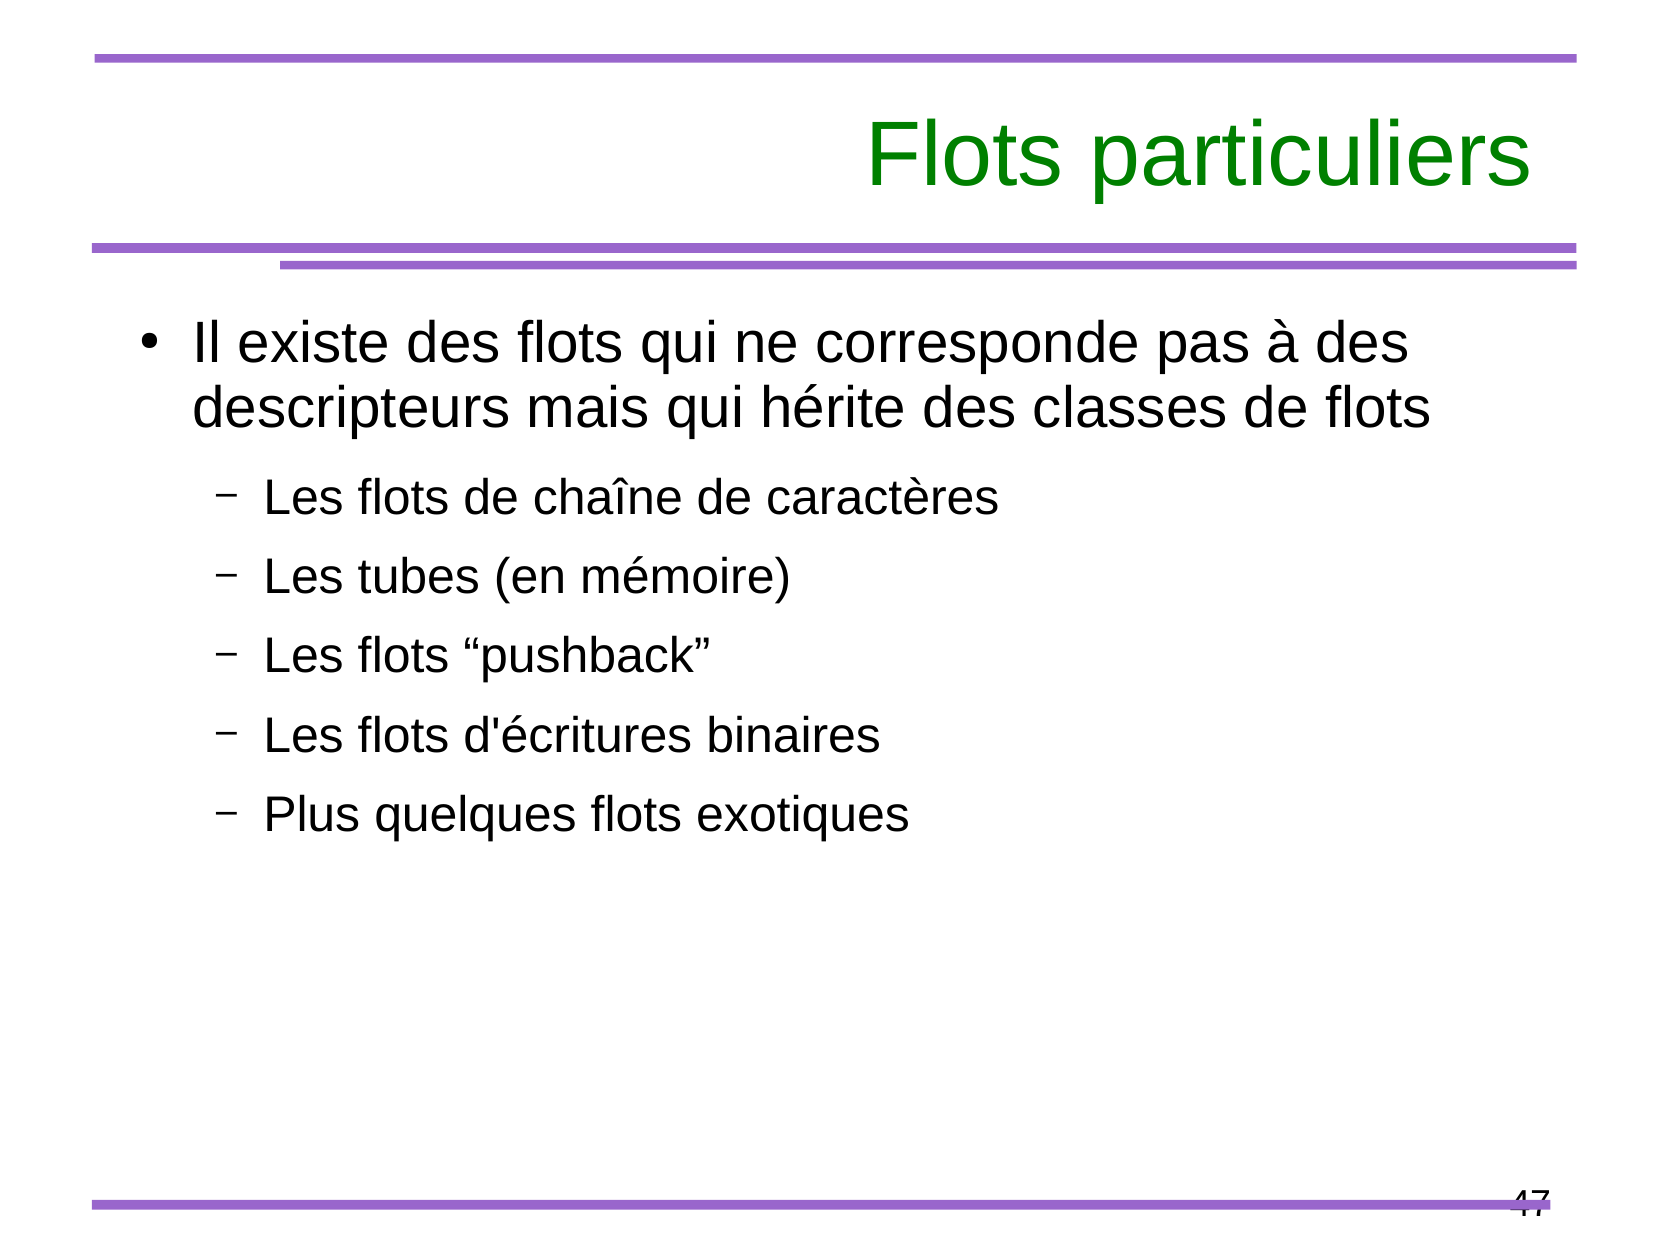

# Flots particuliers
Il existe des flots qui ne corresponde pas à des descripteurs mais qui hérite des classes de flots
Les flots de chaîne de caractères
Les tubes (en mémoire)
Les flots “pushback”
Les flots d'écritures binaires
Plus quelques flots exotiques